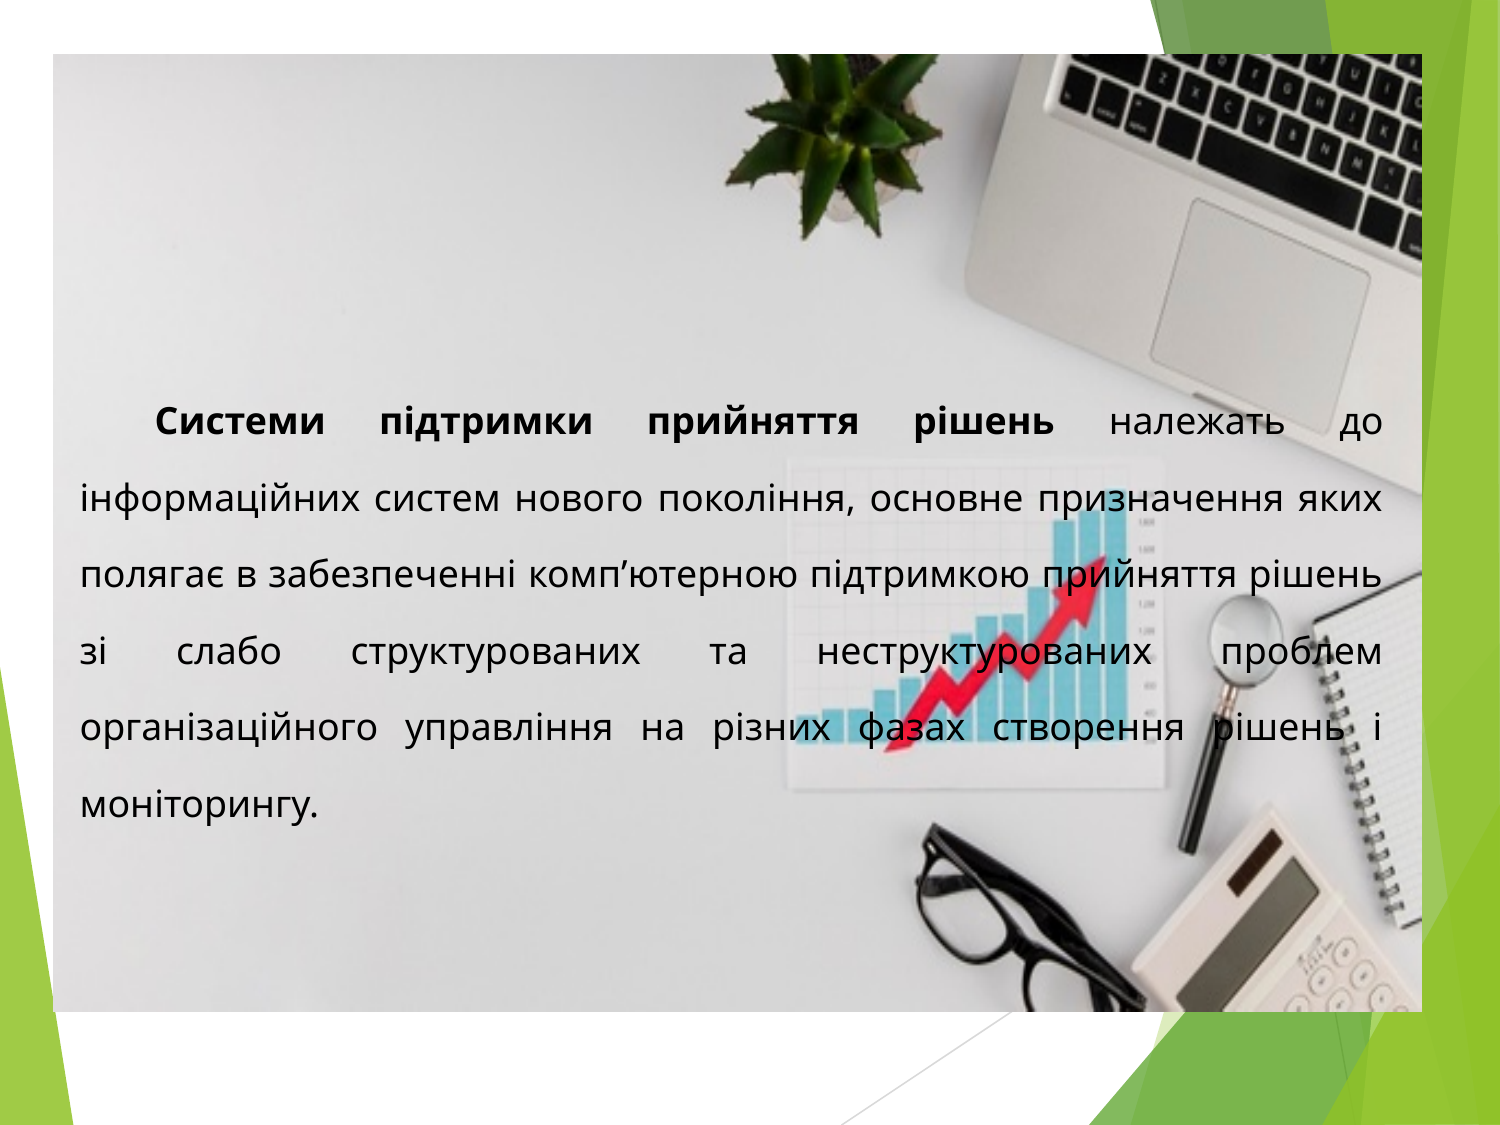

Системи підтримки прийняття рішень належать до інформаційних систем нового покоління, основне призначення яких полягає в забезпеченні комп’ютерною підтримкою прийняття рішень зі слабо структурованих та неструктурованих проблем організаційного управління на різних фазах створення рішень і моніторингу.